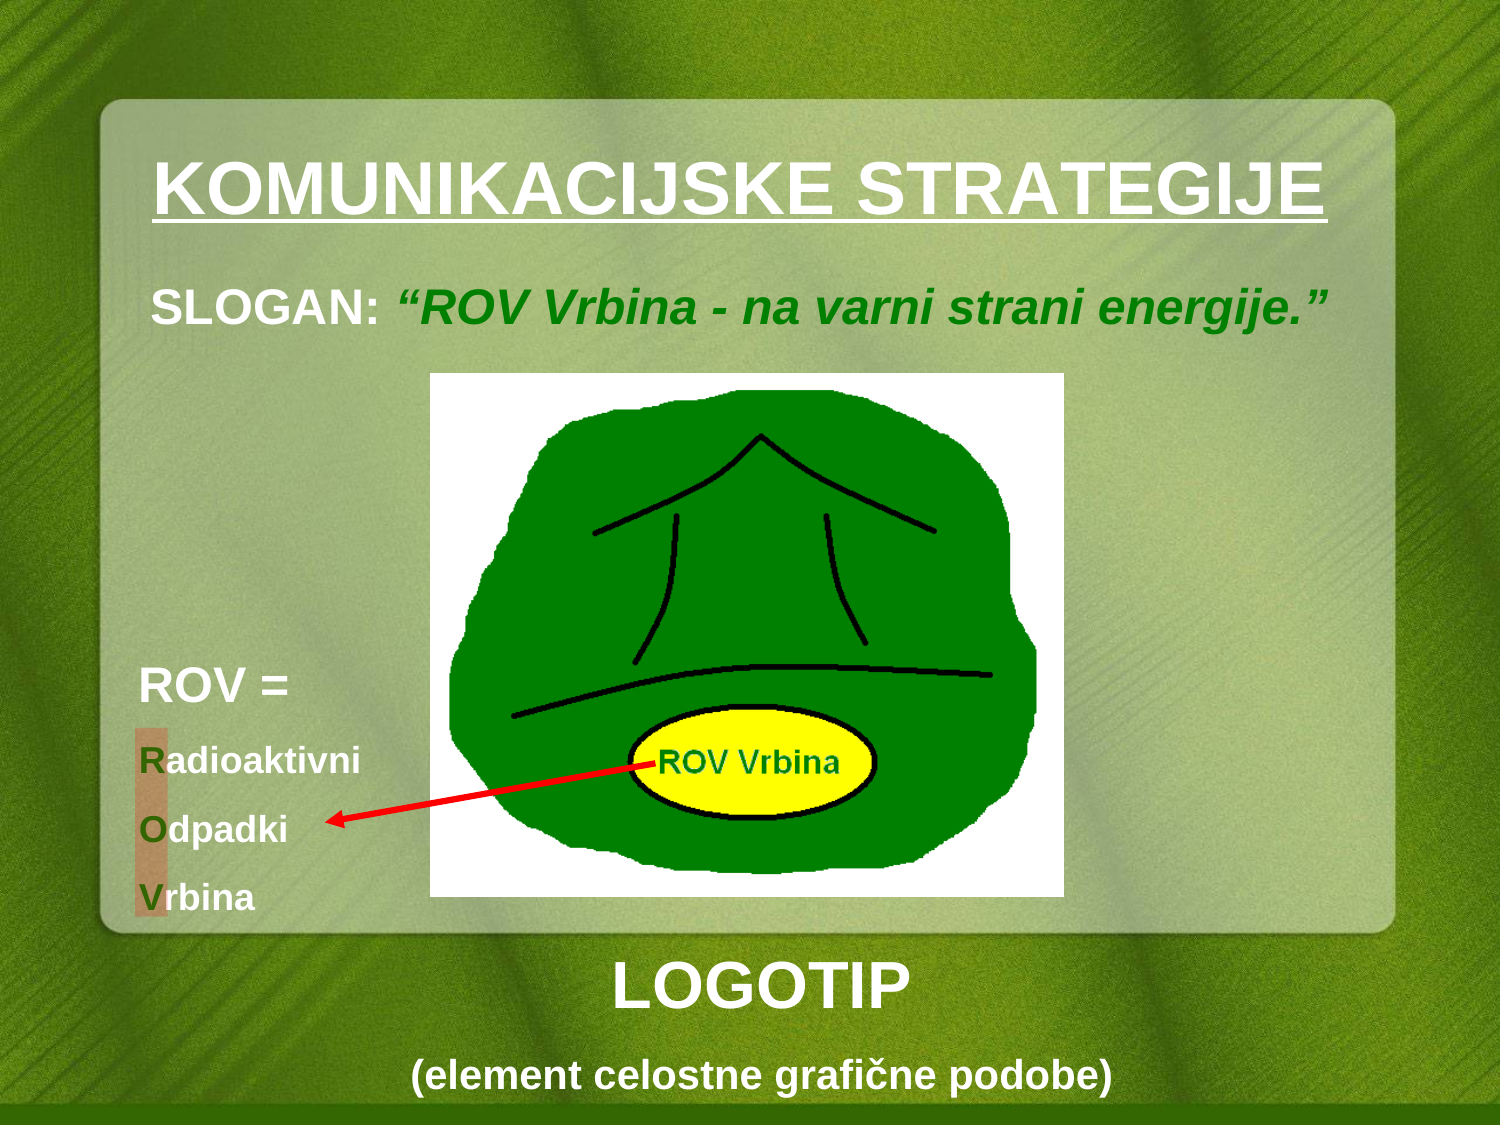

#
KOMUNIKACIJSKE STRATEGIJE
SLOGAN: “ROV Vrbina - na varni strani energije.”
ROV =
Radioaktivni
Odpadki
Vrbina
LOGOTIP
(element celostne grafične podobe)